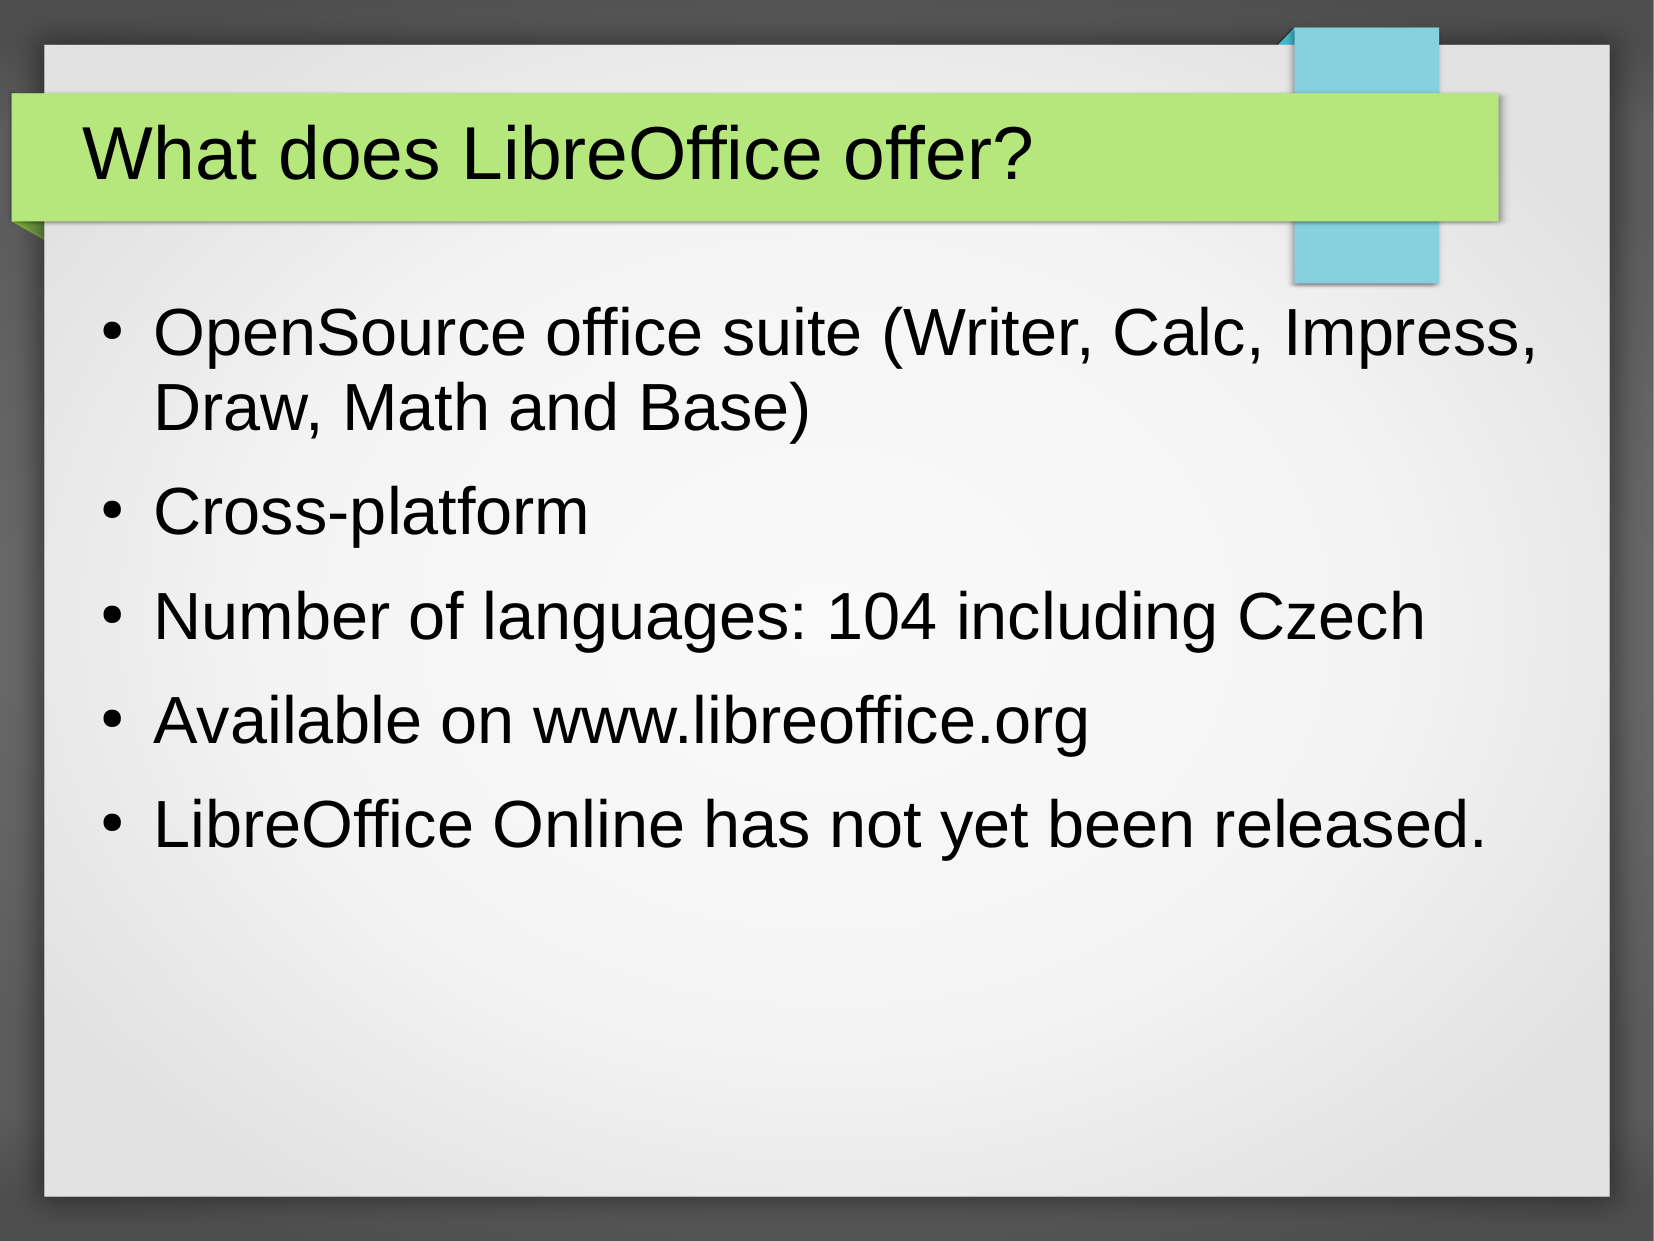

# What does LibreOffice offer?
OpenSource office suite (Writer, Calc, Impress, Draw, Math and Base)
Cross-platform
Number of languages: 104 including Czech
Available on www.libreoffice.org
LibreOffice Online has not yet been released.